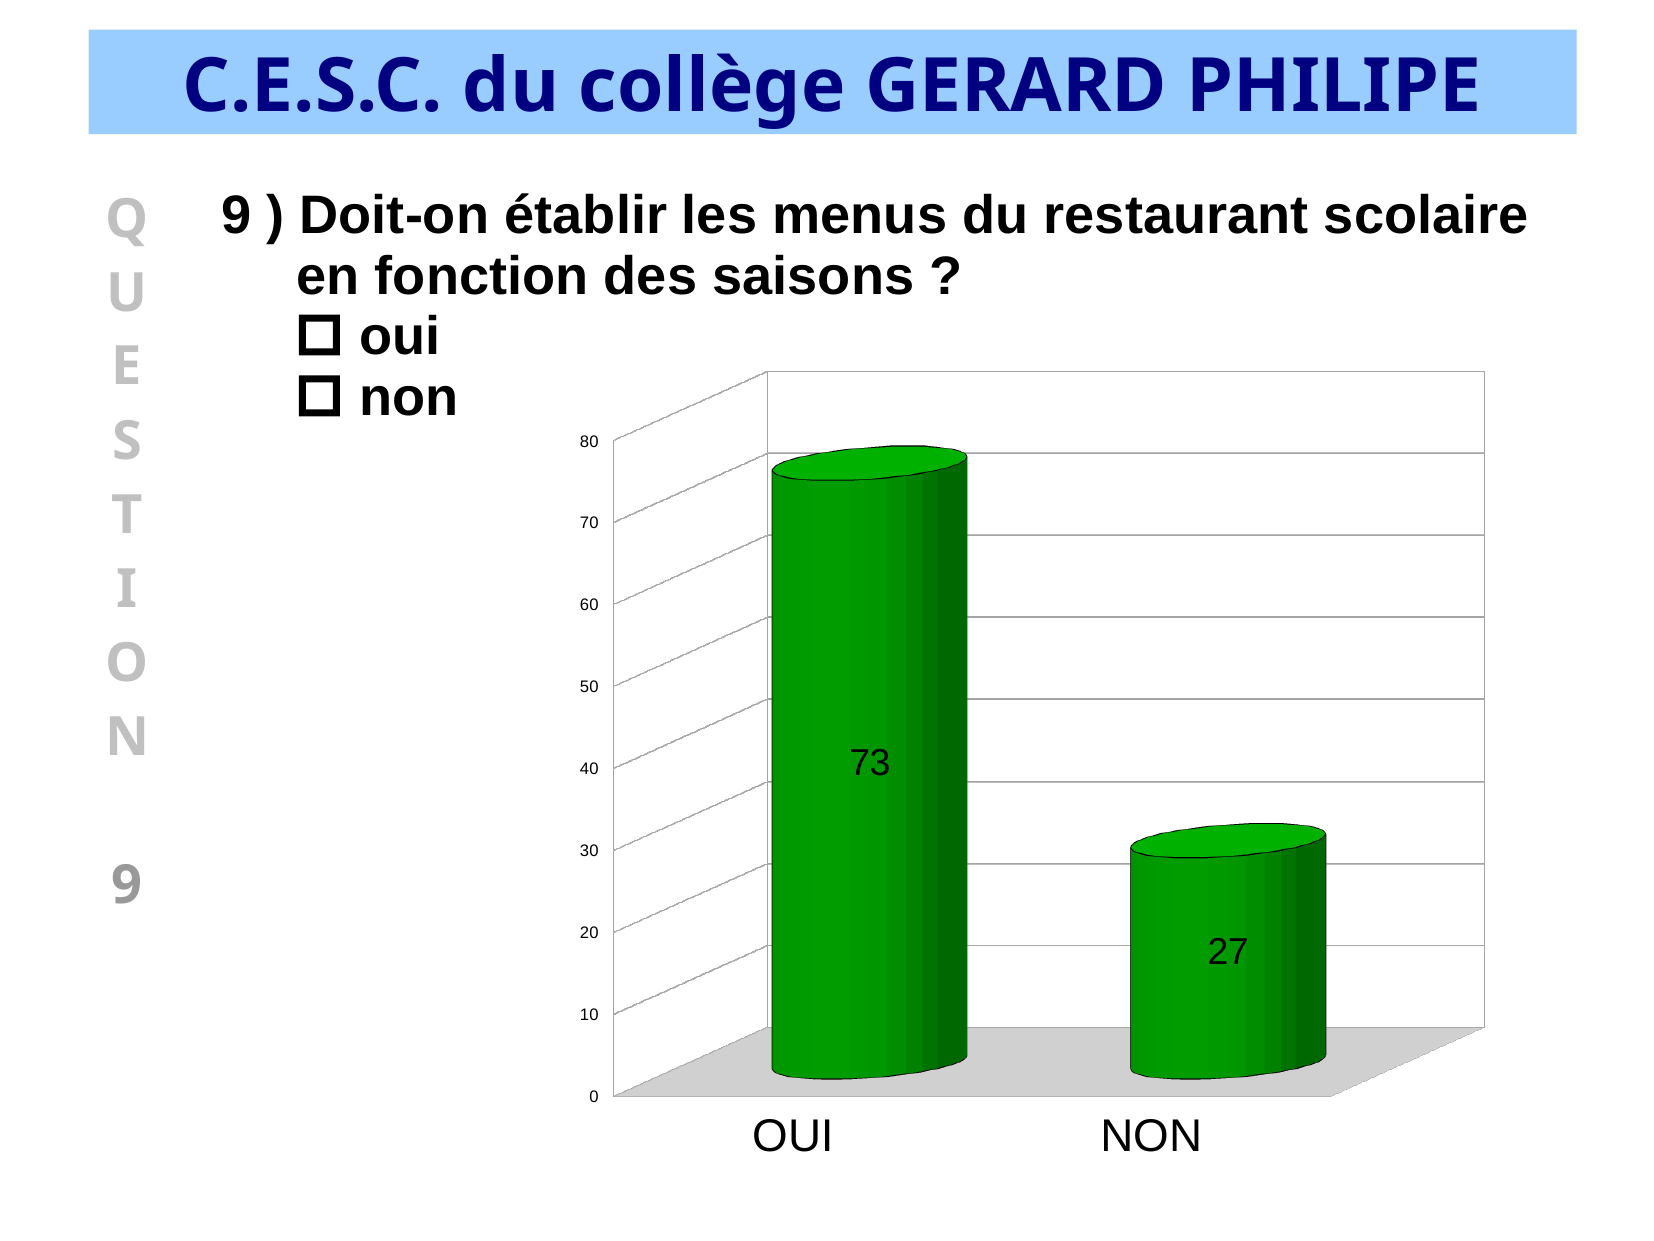

# C.E.S.C. du collège GERARD PHILIPE
Q
U
E
S
T
I
O
N
9
9 ) Doit-on établir les menus du restaurant scolaire
 en fonction des saisons ?
	 oui
	 non
[unsupported chart]